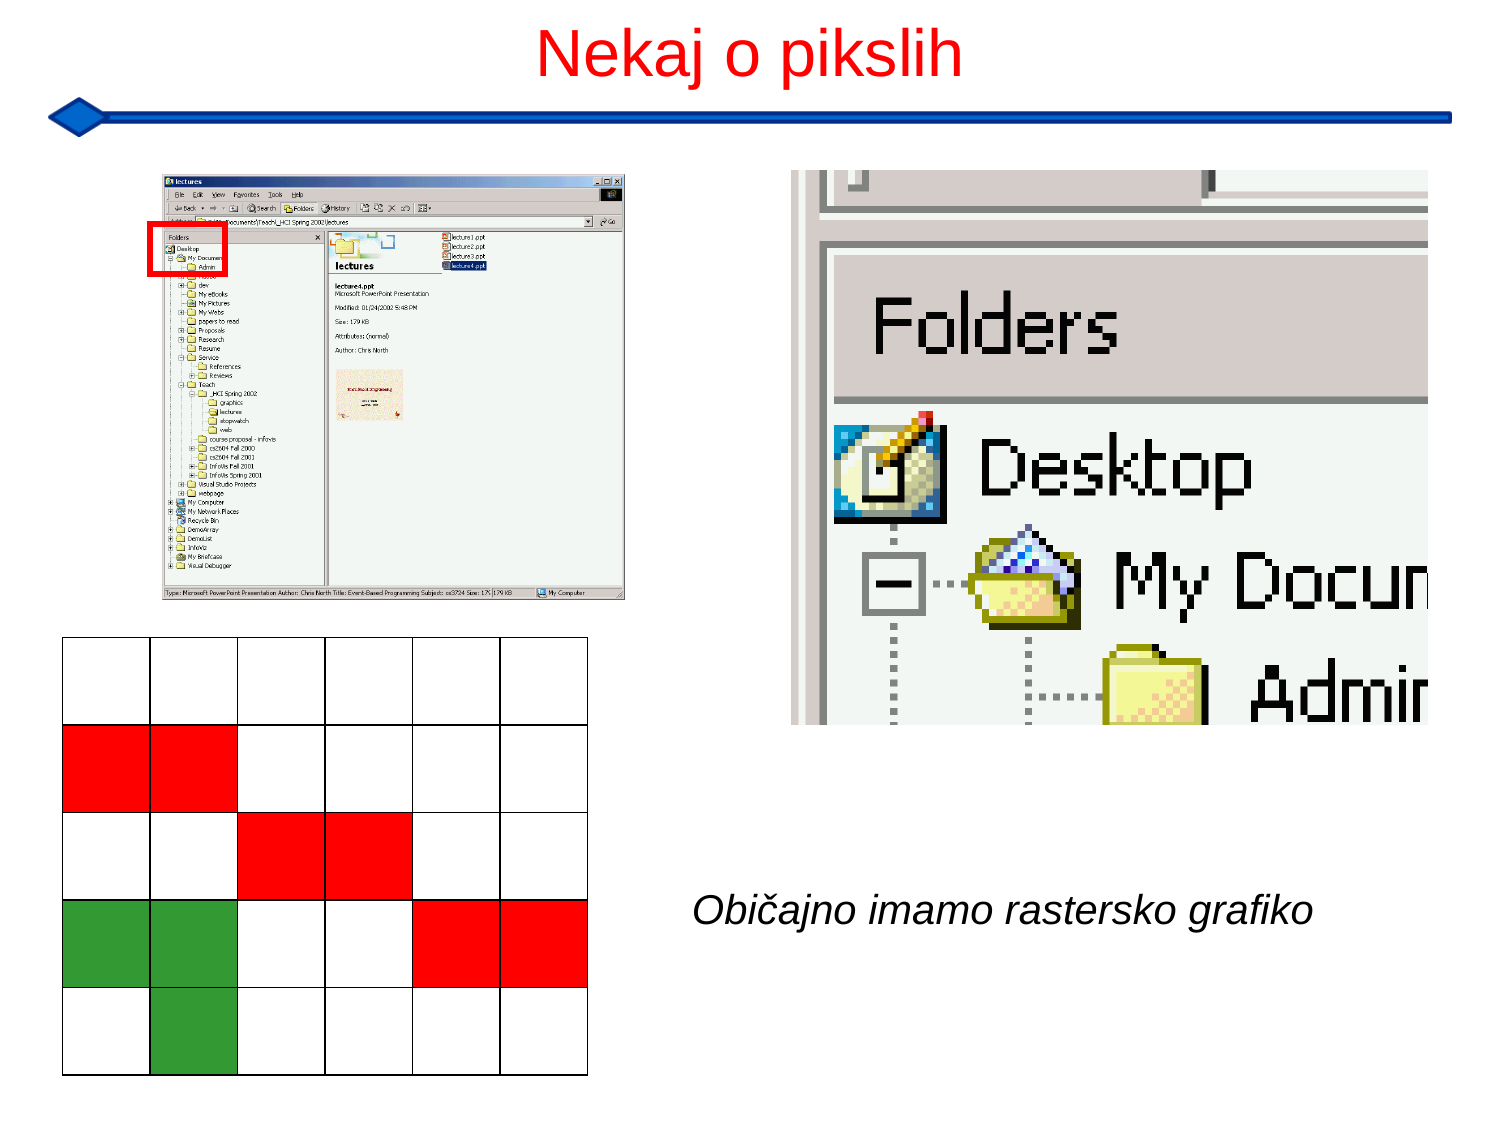

# Nekaj o pikslih
Običajno imamo rastersko grafiko